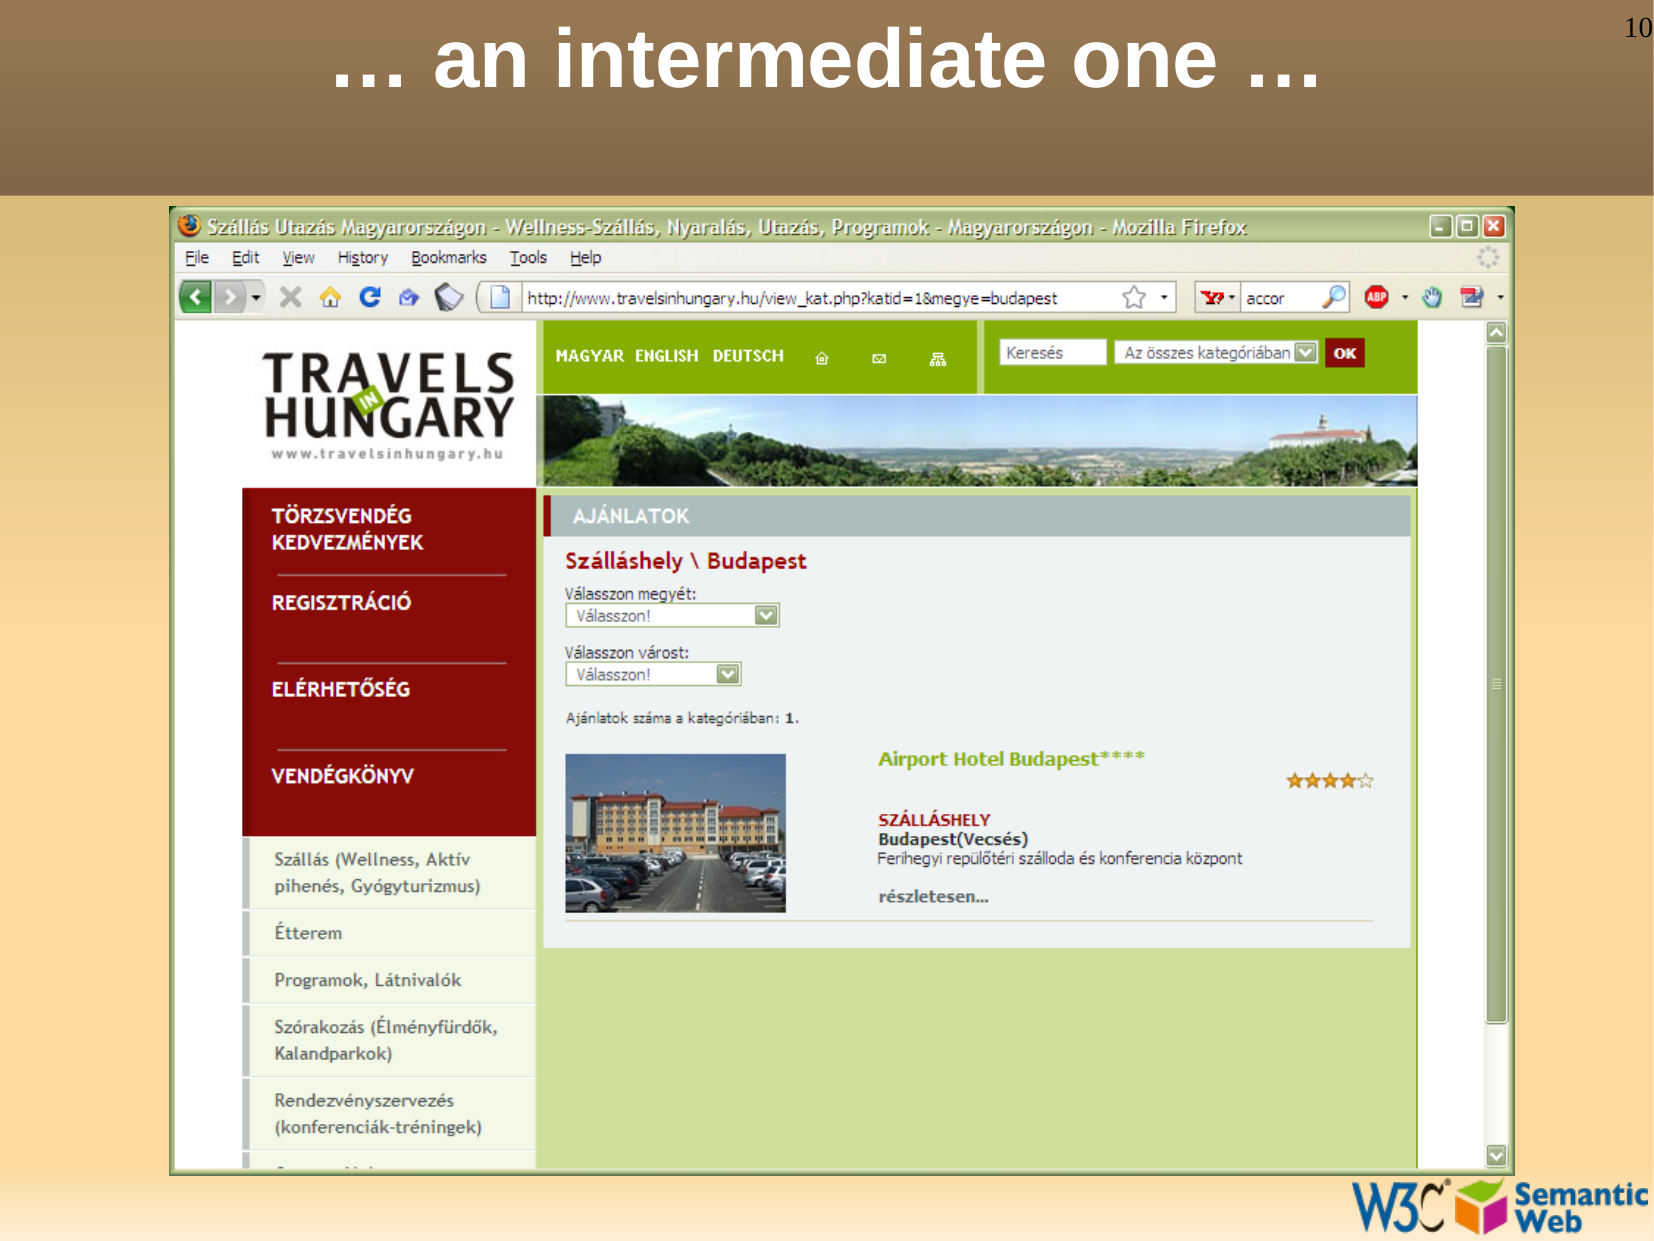

# … an intermediate one …
10